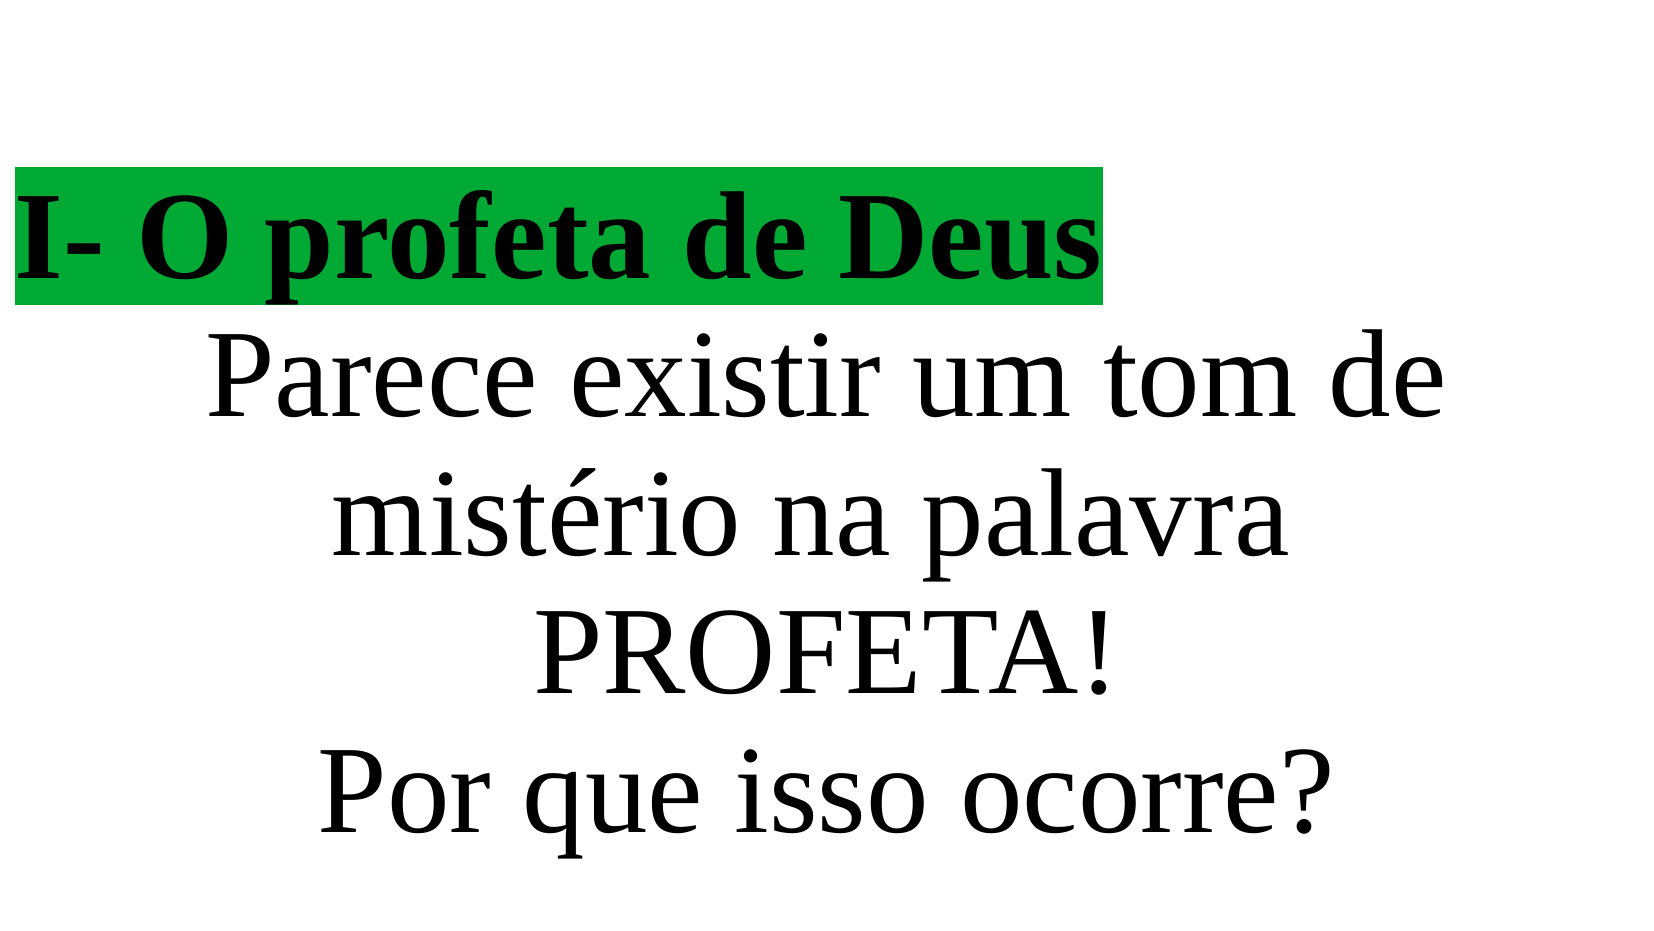

I- O profeta de Deus
Parece existir um tom de mistério na palavra
PROFETA!
Por que isso ocorre?